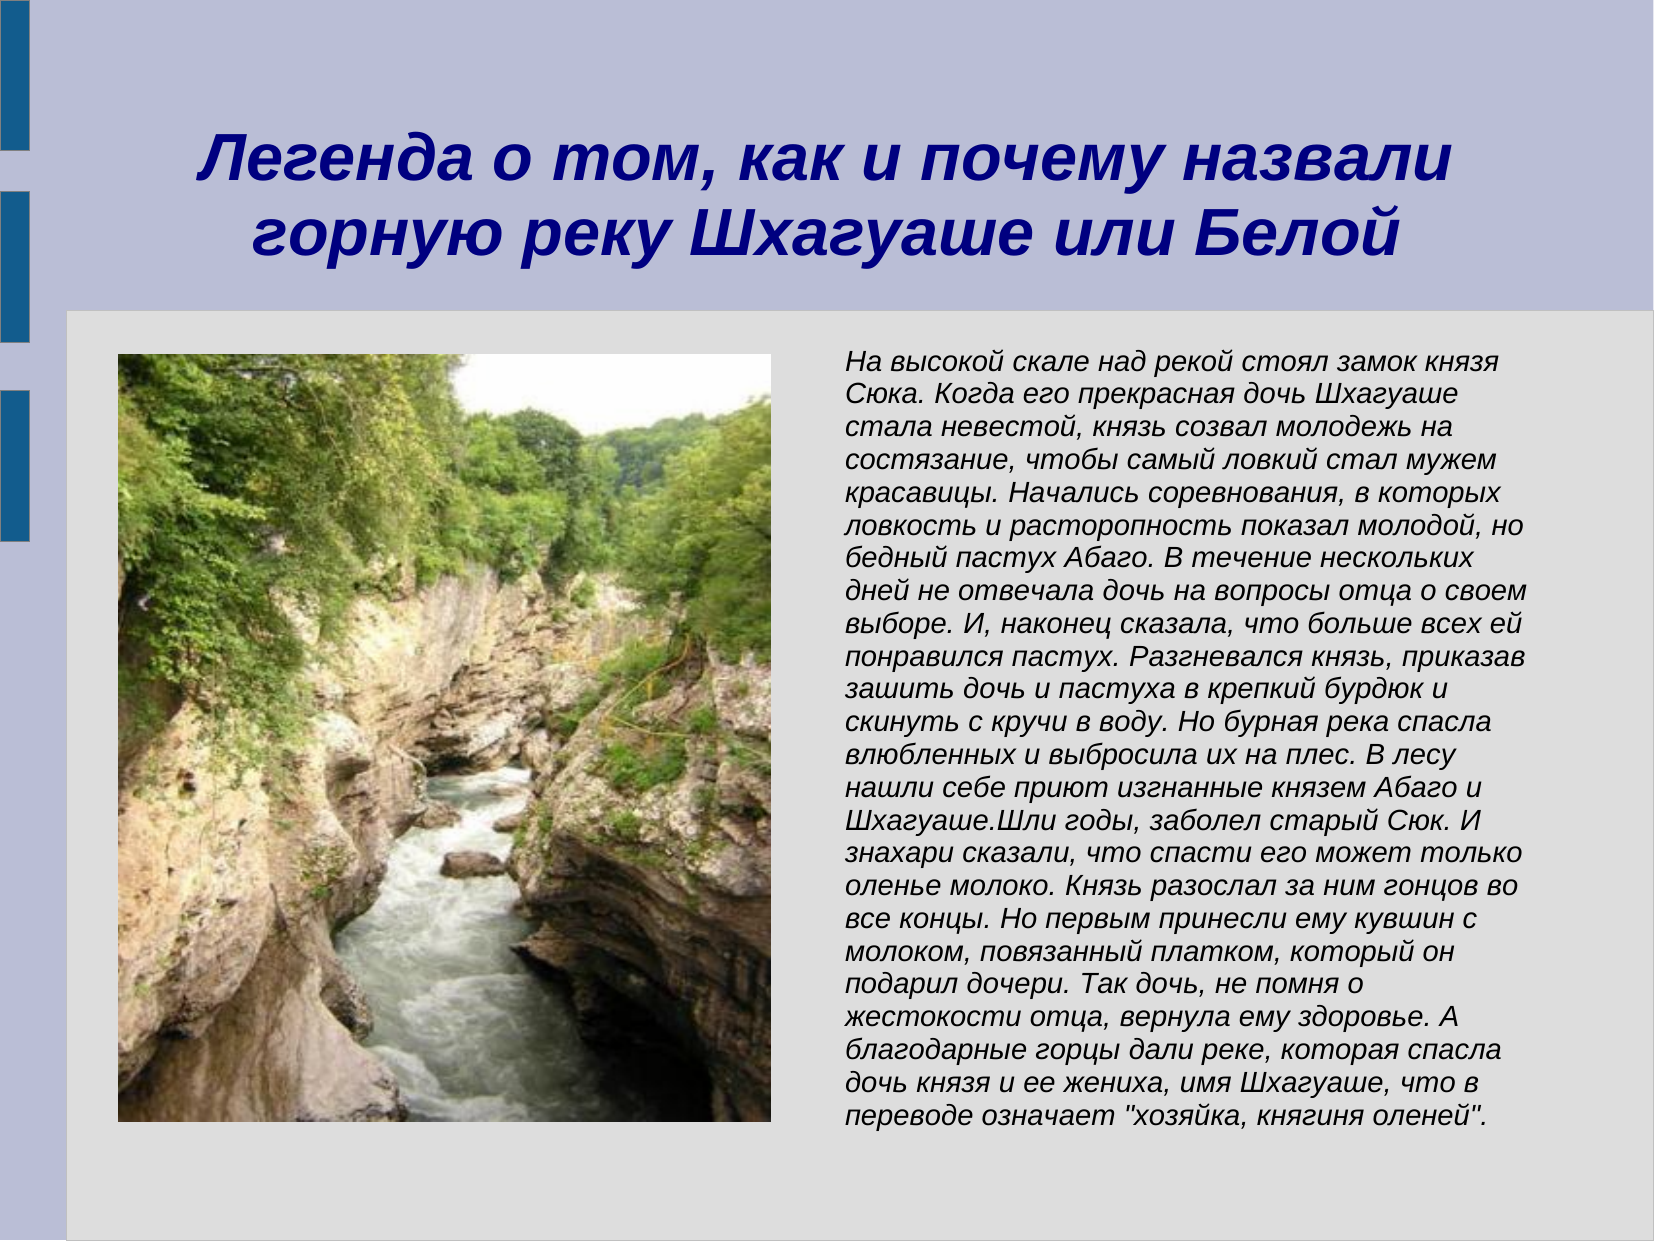

# Легенда о том, как и почему назвали горную реку Шхагуаше или Белой
На высокой скале над рекой стоял замок князя Сюка. Когда его прекрасная дочь Шхагуаше стала невестой, князь созвал молодежь на состязание, чтобы самый ловкий стал мужем красавицы. Начались соревнования, в которых ловкость и расторопность показал молодой, но бедный пастух Абаго. В течение нескольких дней не отвечала дочь на вопросы отца о своем выборе. И, наконец сказала, что больше всех ей понравился пастух. Разгневался князь, приказав зашить дочь и пастуха в крепкий бурдюк и скинуть с кручи в воду. Но бурная река спасла влюбленных и выбросила их на плес. В лесу нашли себе приют изгнанные князем Абаго и Шхагуаше.Шли годы, заболел старый Сюк. И знахари сказали, что спасти его может только оленье молоко. Князь разослал за ним гонцов во все концы. Но первым принесли ему кувшин с молоком, повязанный платком, который он подарил дочери. Так дочь, не помня о жестокости отца, вернула ему здоровье. А благодарные горцы дали реке, которая спасла дочь князя и ее жениха, имя Шхагуаше, что в переводе означает "хозяйка, княгиня оленей".